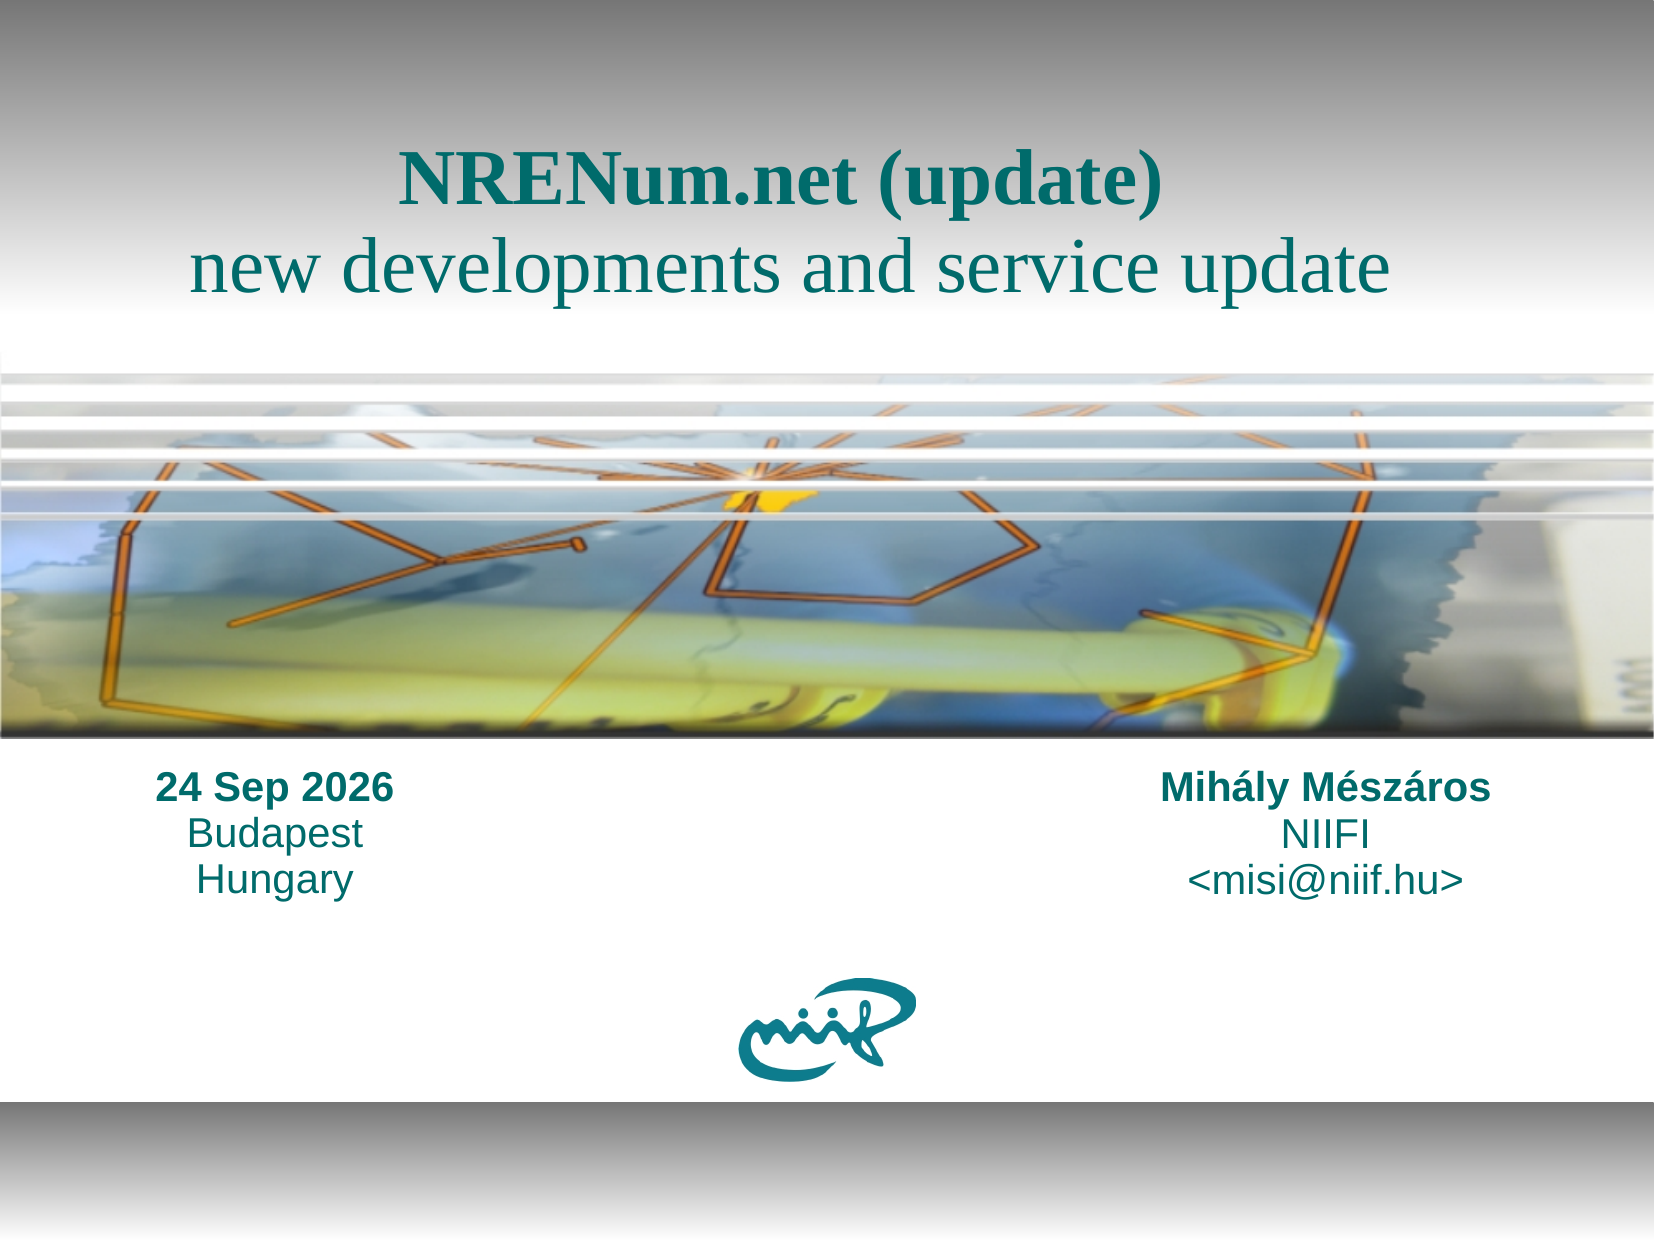

# NRENum.net (update) new developments and service update
Budapest
Hungary
Mihály Mészáros
NIIFI
<misi@niif.hu>